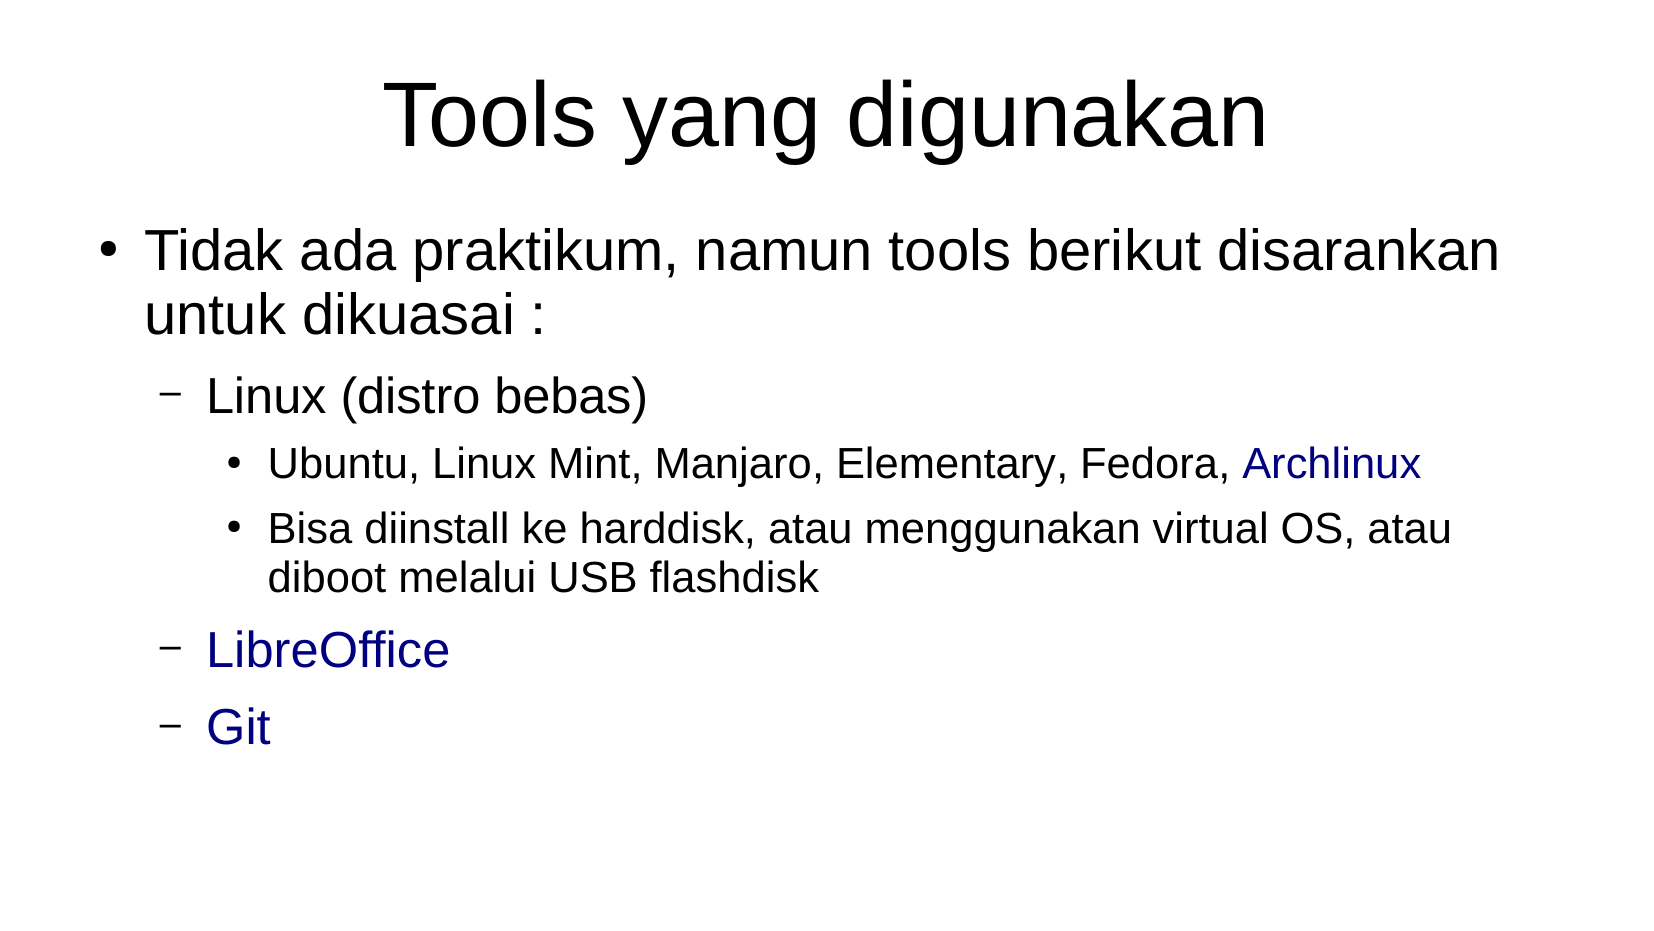

# Tools yang digunakan
Tidak ada praktikum, namun tools berikut disarankan untuk dikuasai :
Linux (distro bebas)
Ubuntu, Linux Mint, Manjaro, Elementary, Fedora, Archlinux
Bisa diinstall ke harddisk, atau menggunakan virtual OS, atau diboot melalui USB flashdisk
LibreOffice
Git